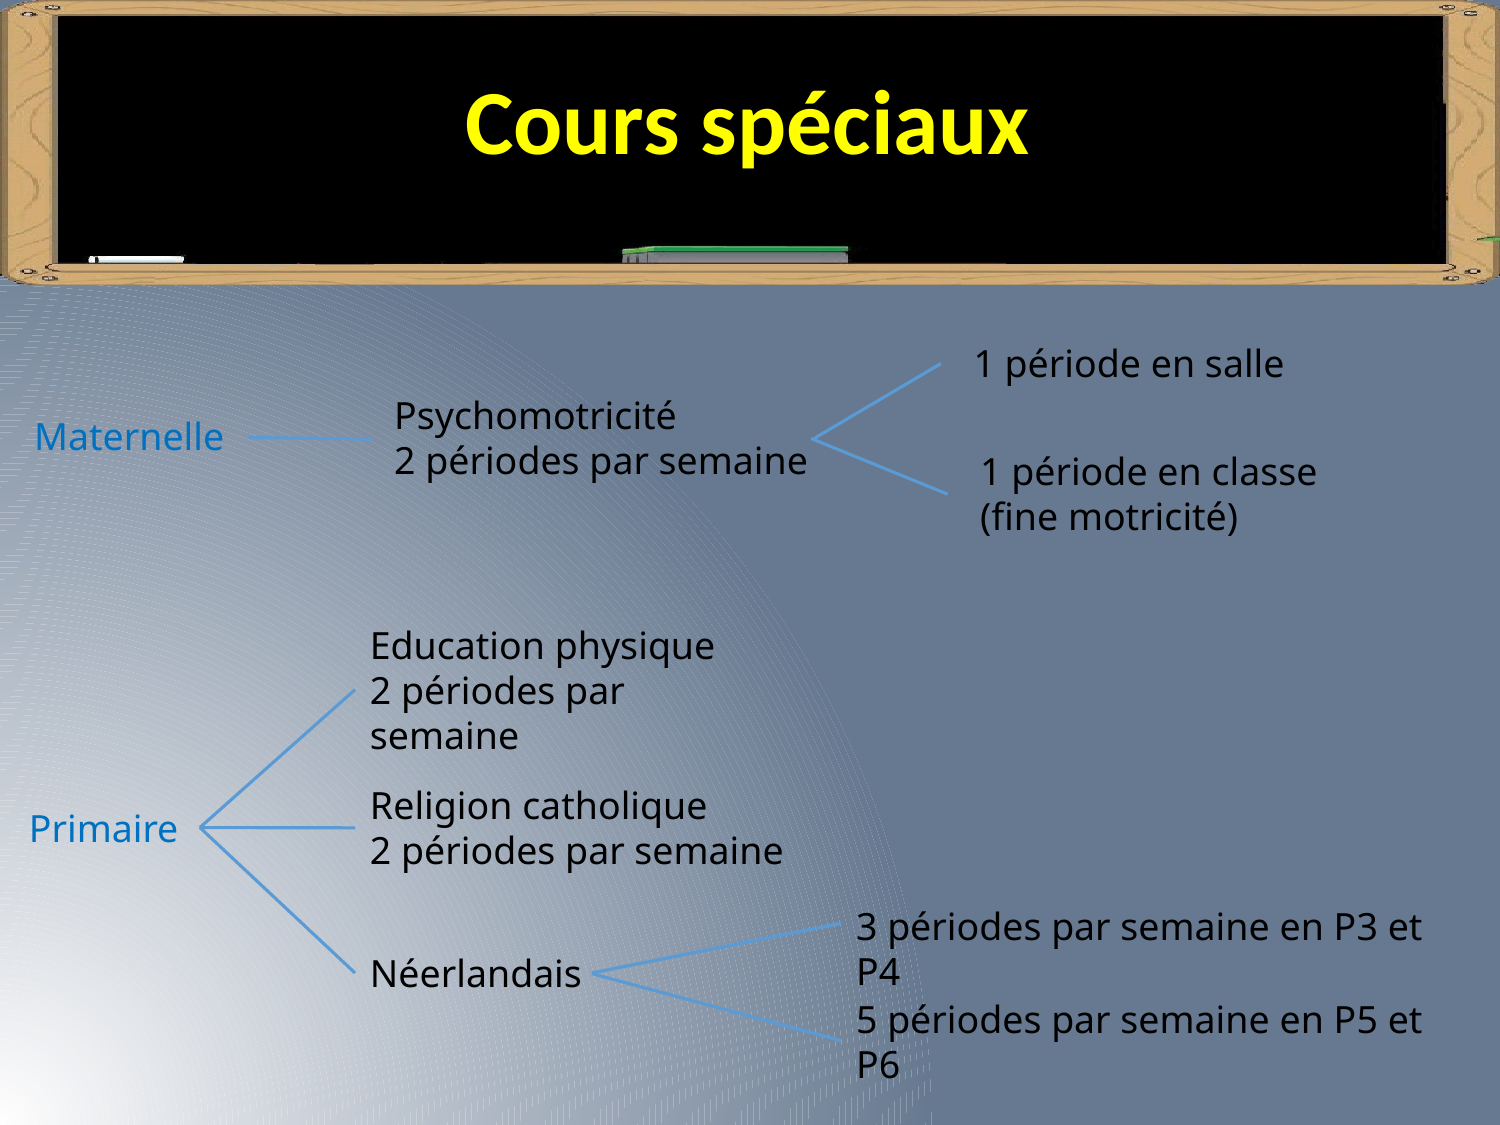

Cours spéciaux
1 période en salle
Psychomotricité
2 périodes par semaine
Maternelle
1 période en classe (fine motricité)
Education physique
2 périodes par semaine
Religion catholique
2 périodes par semaine
Primaire
3 périodes par semaine en P3 et P4
Néerlandais
5 périodes par semaine en P5 et P6